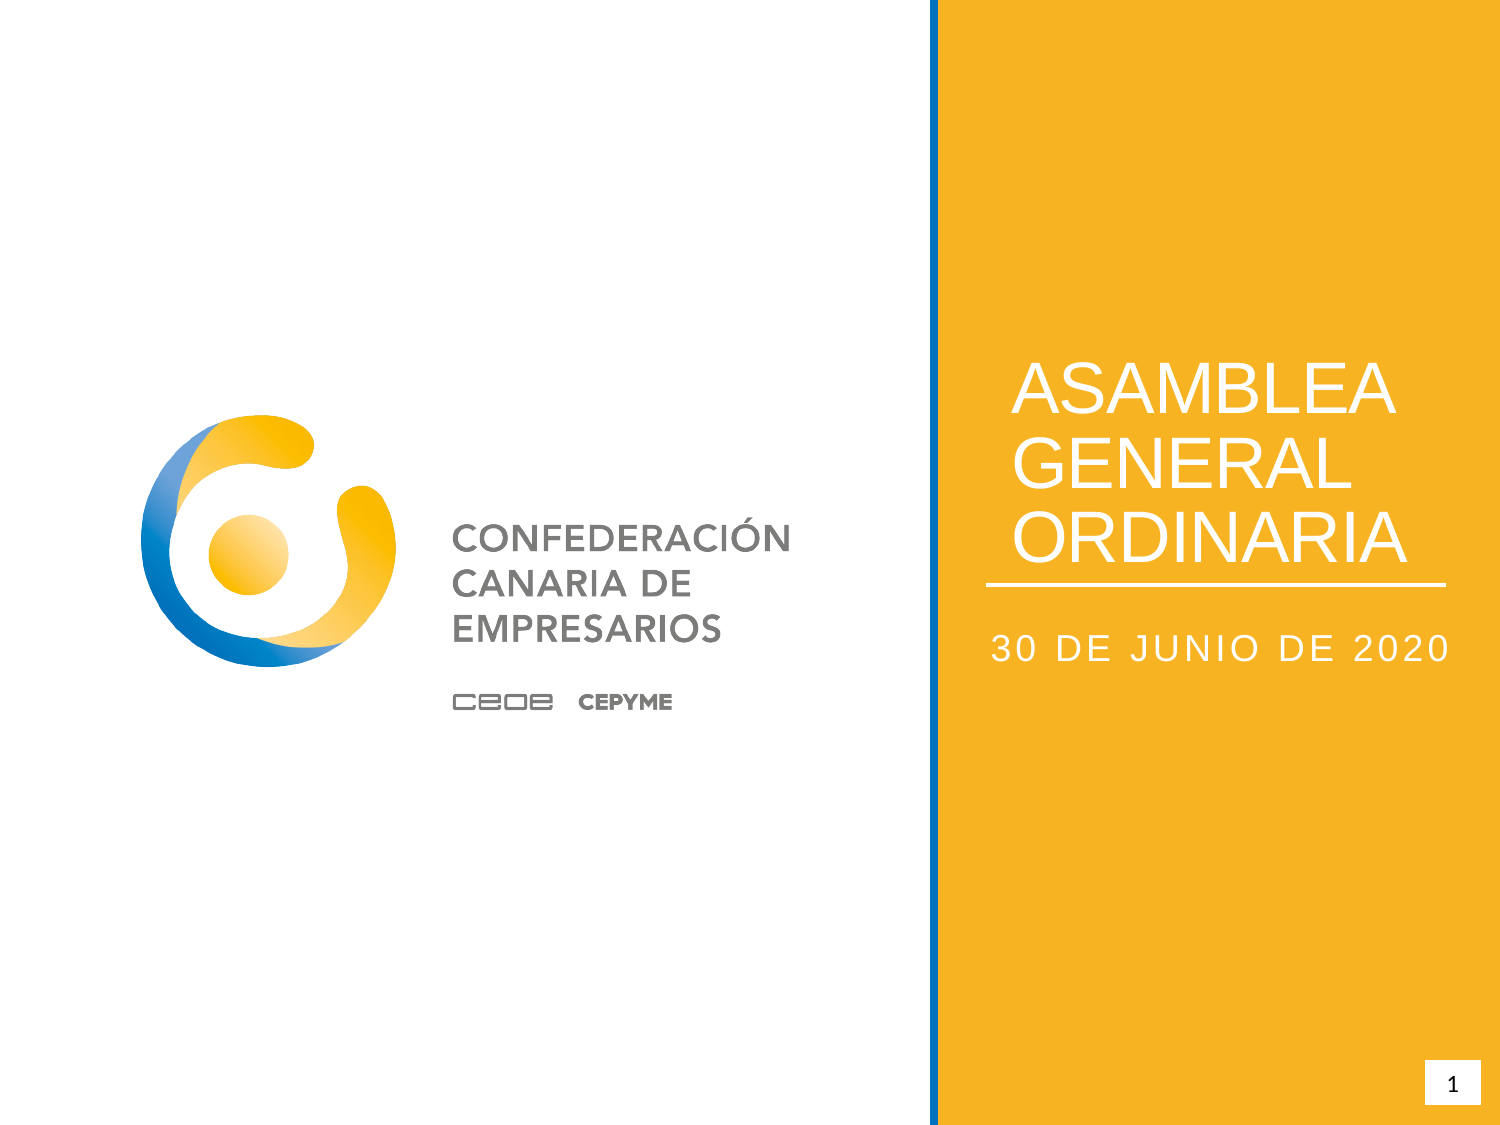

# ASAMBLEA GENERAL ORDINARIA
30 de junio de 2020